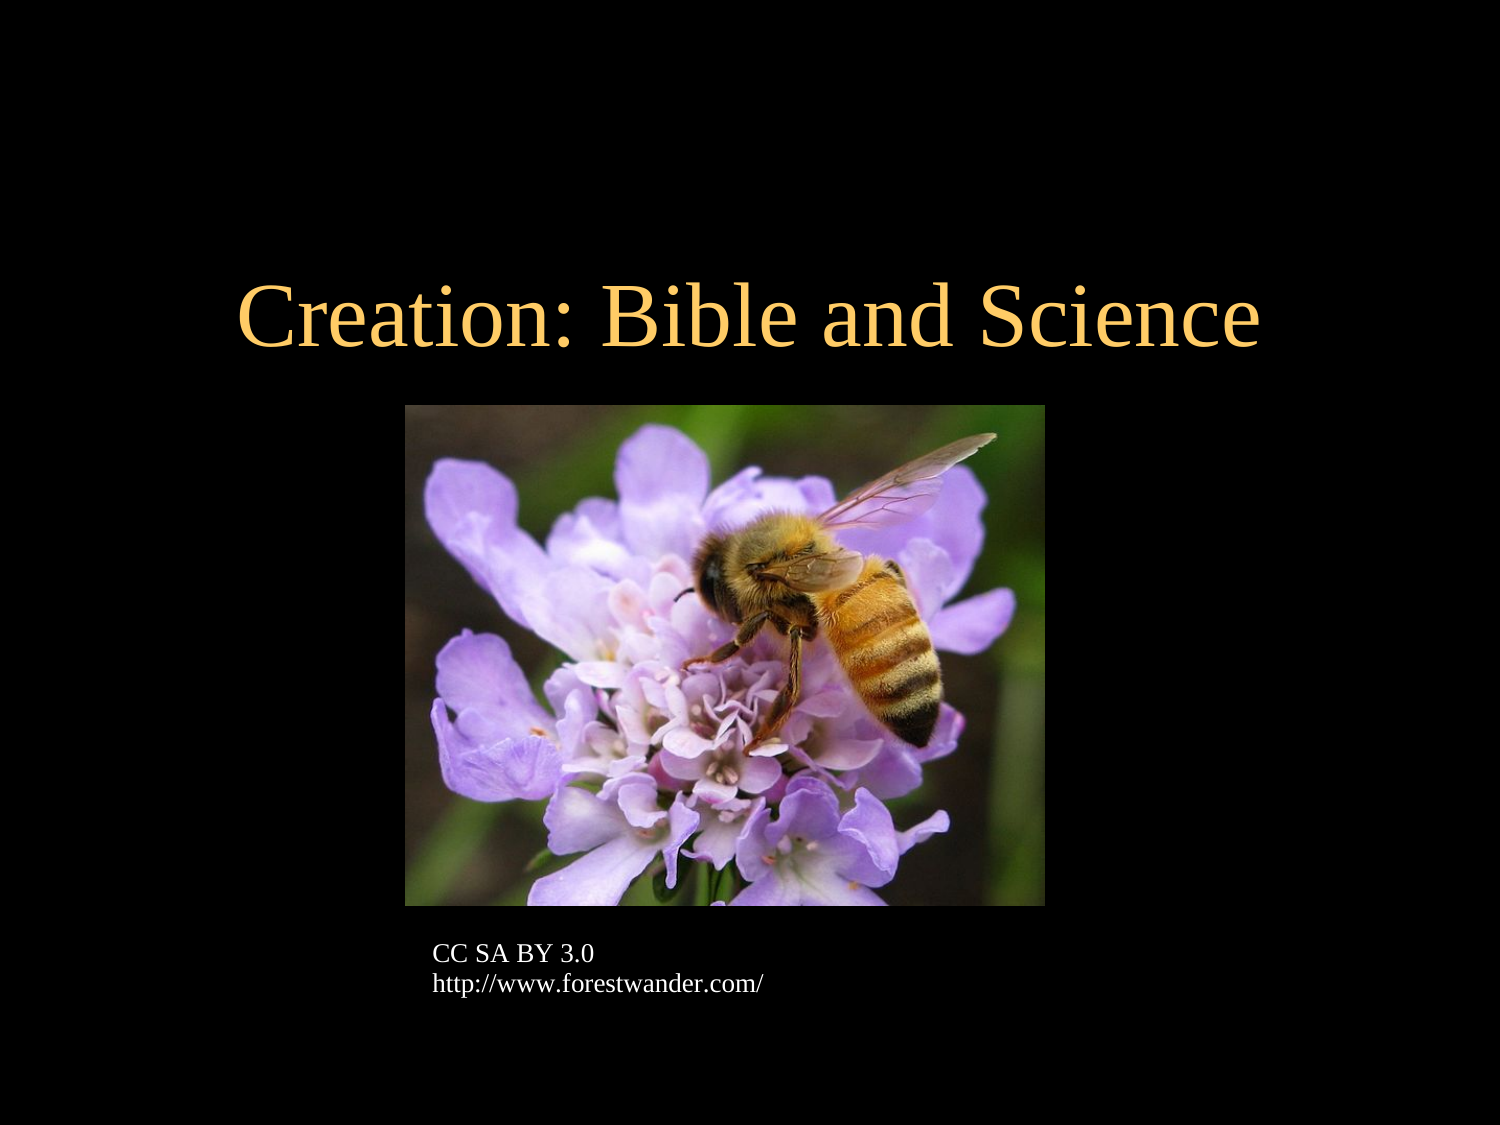

# Creation: Bible and Science
CC SA BY 3.0
http://www.forestwander.com/